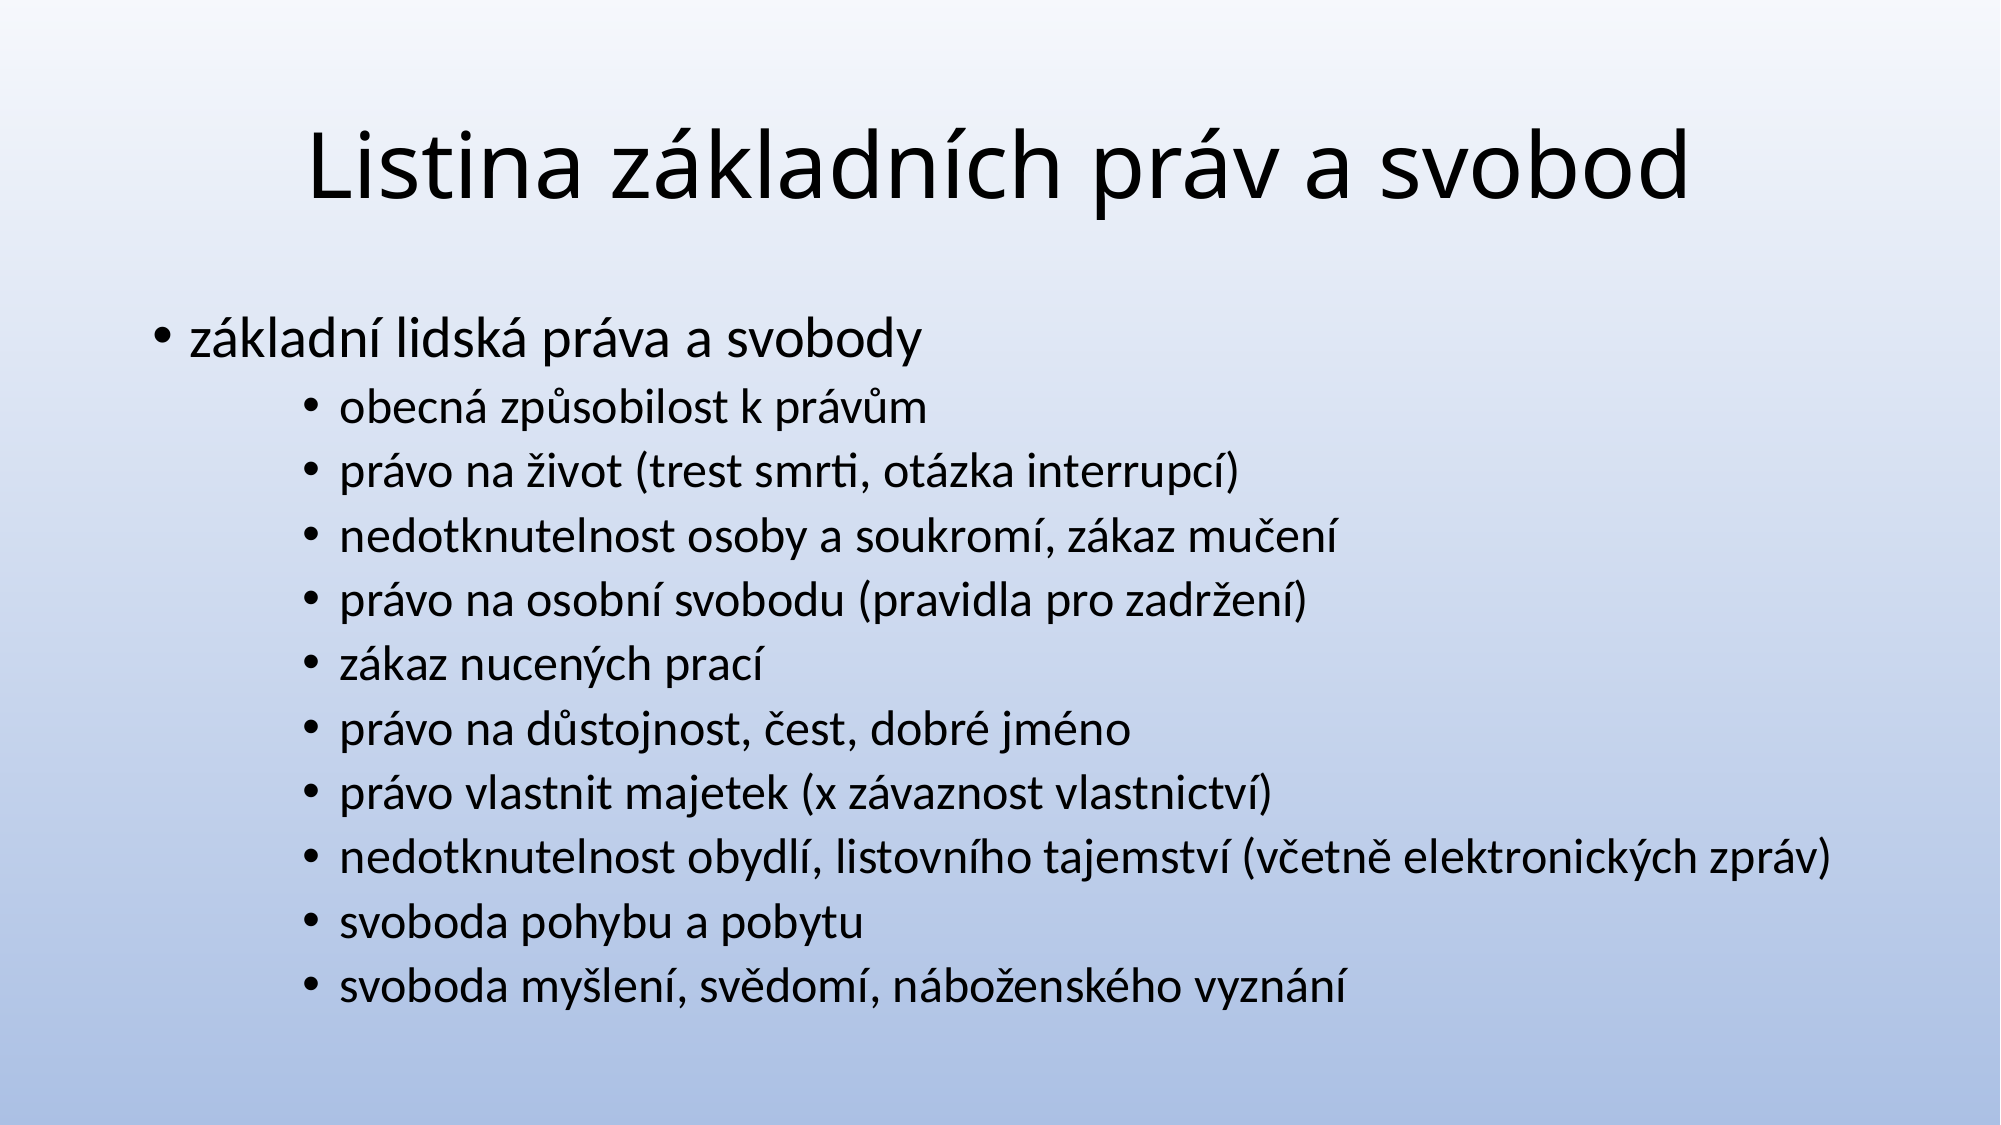

# Listina základních práv a svobod
základní lidská práva a svobody
obecná způsobilost k právům
právo na život (trest smrti, otázka interrupcí)
nedotknutelnost osoby a soukromí, zákaz mučení
právo na osobní svobodu (pravidla pro zadržení)
zákaz nucených prací
právo na důstojnost, čest, dobré jméno
právo vlastnit majetek (x závaznost vlastnictví)
nedotknutelnost obydlí, listovního tajemství (včetně elektronických zpráv)
svoboda pohybu a pobytu
svoboda myšlení, svědomí, náboženského vyznání